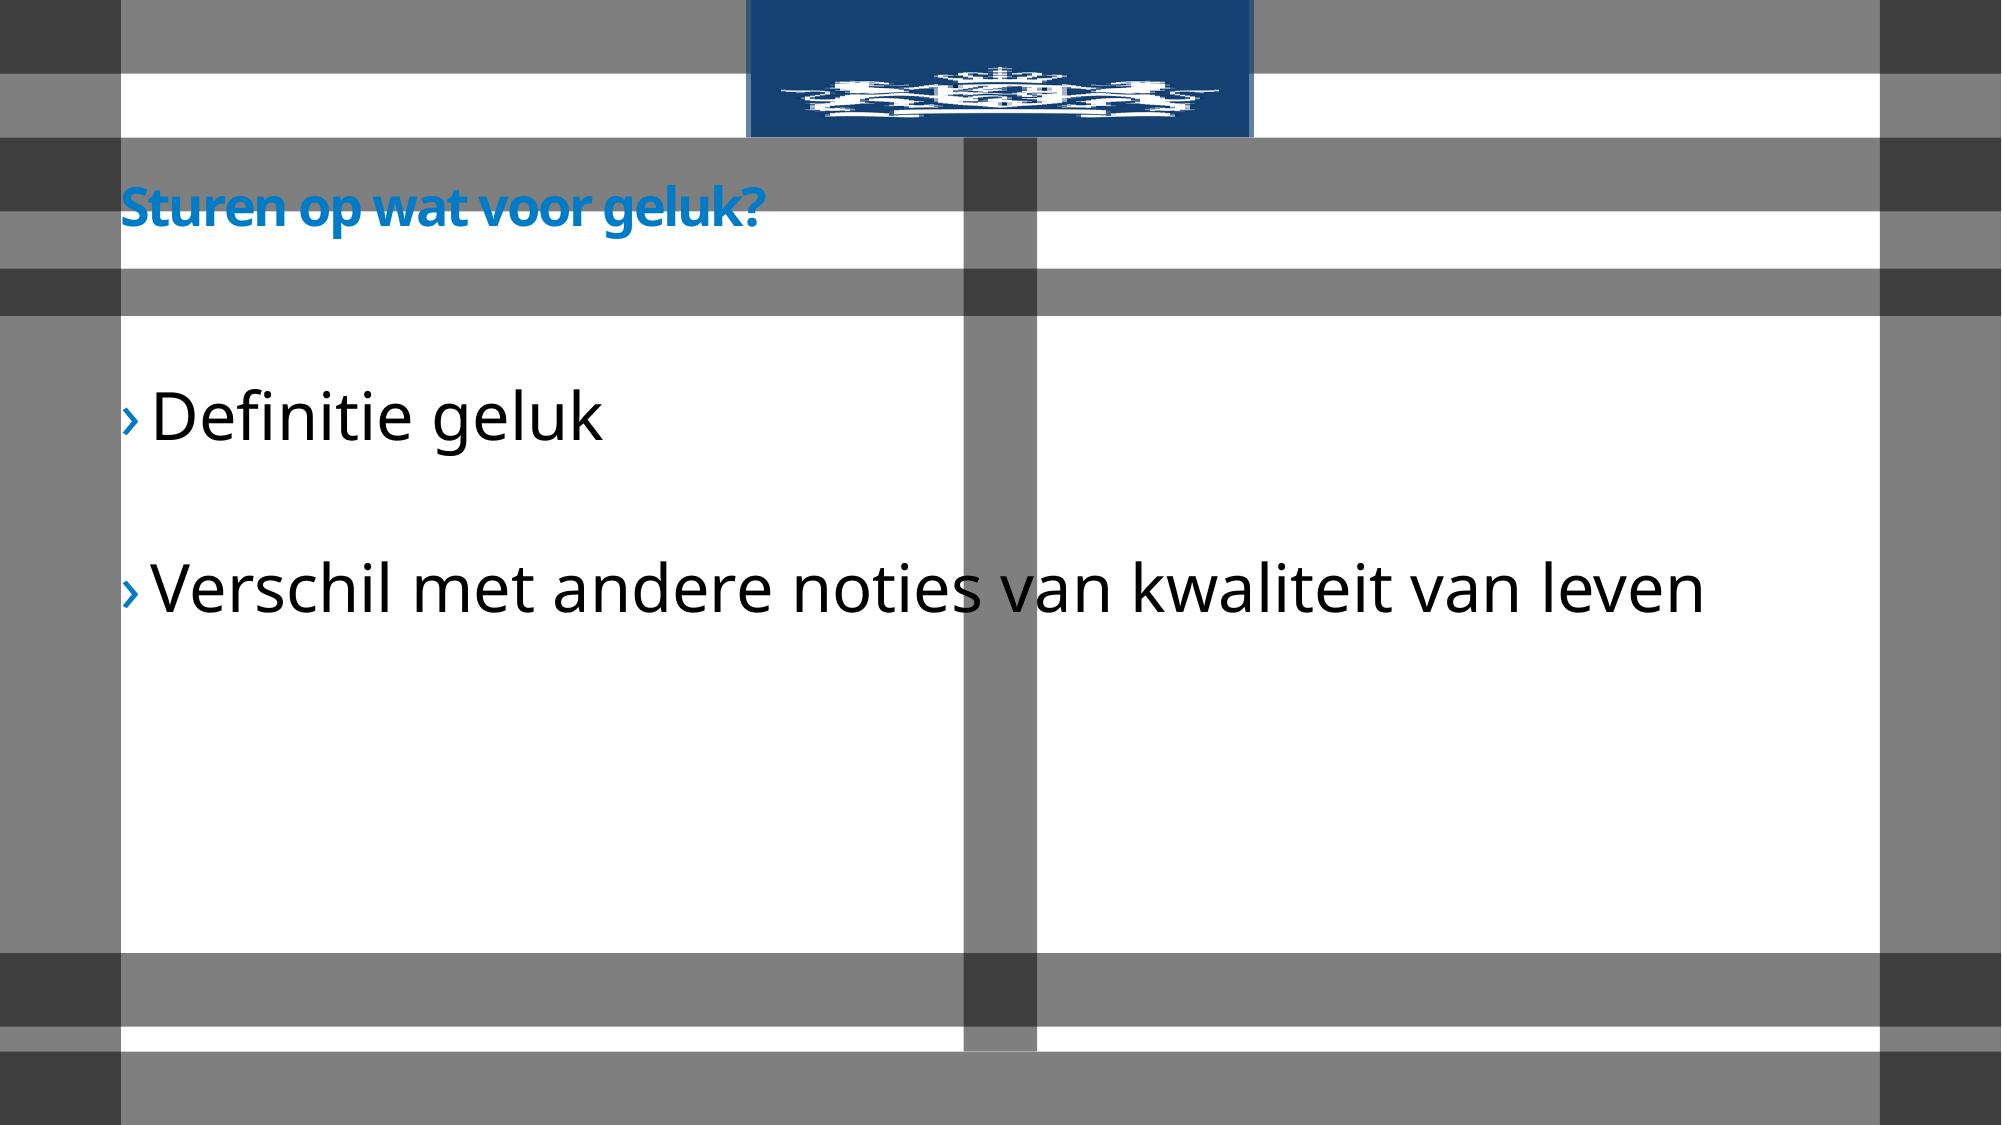

# Sturen op wat voor geluk?
Definitie geluk
Verschil met andere noties van kwaliteit van leven